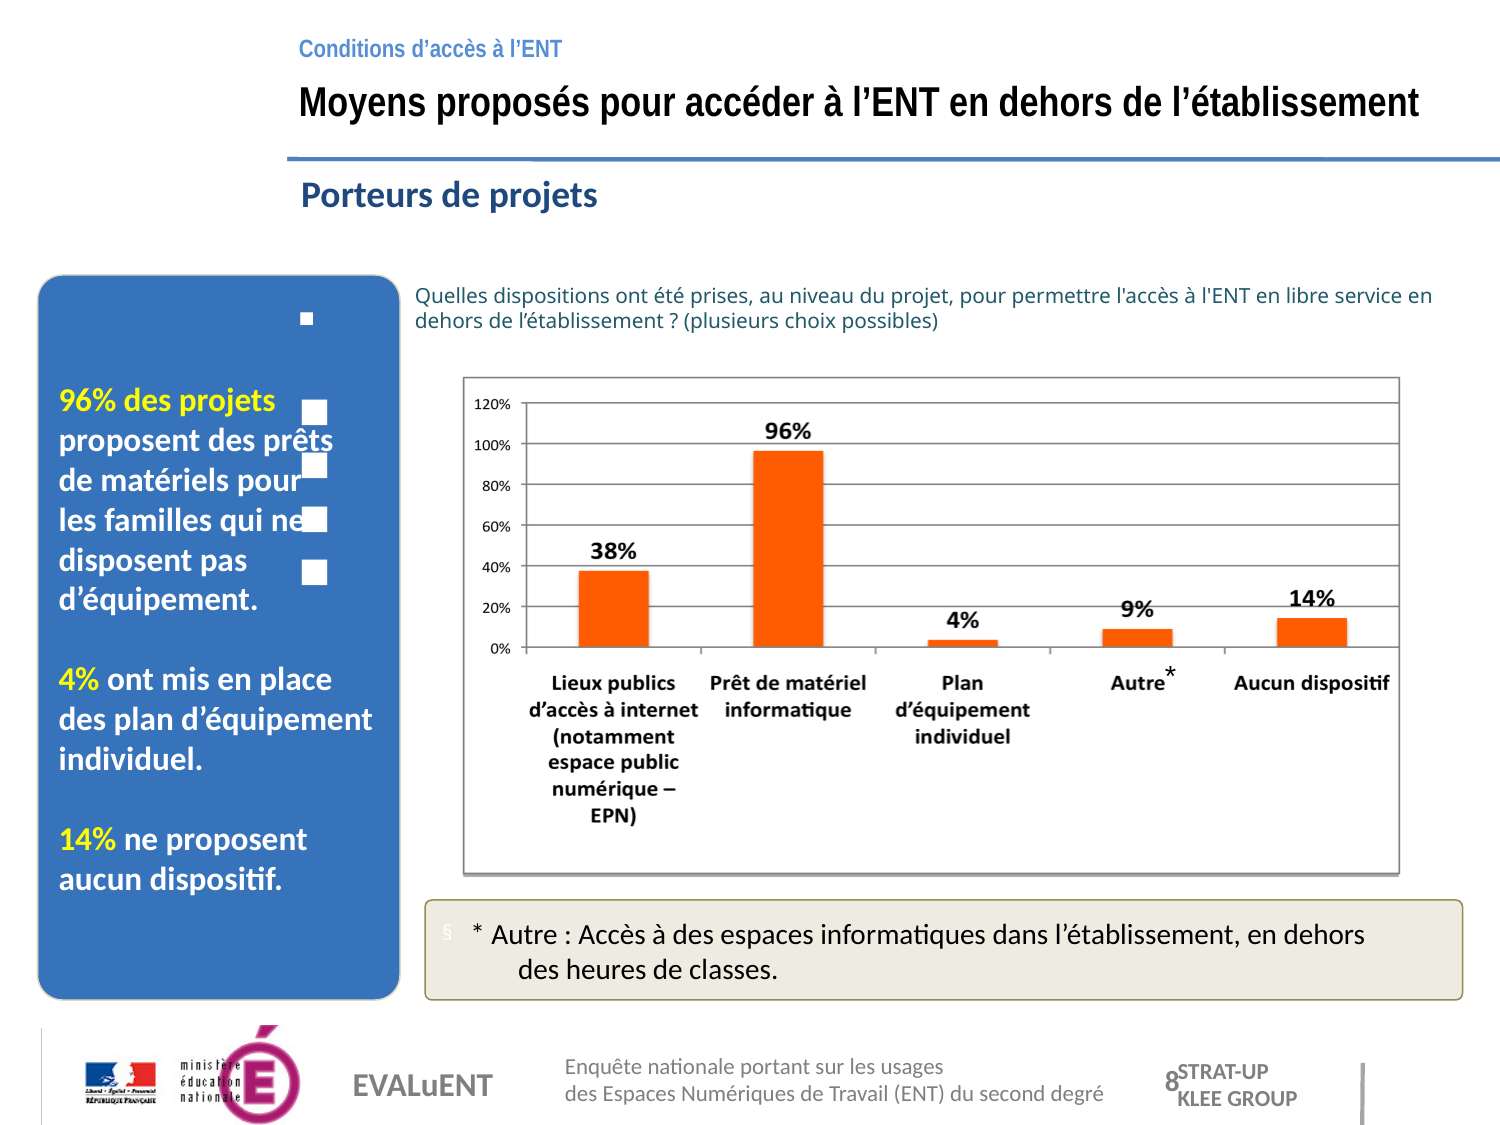

Conditions d’accès à l’ENT
Moyens proposés pour accéder à l’ENT en dehors de l’établissement
Porteurs de projets
96% des projets proposent des prêts
de matériels pour
les familles qui ne disposent pas d’équipement.
4% ont mis en place
des plan d’équipement individuel.
14% ne proposent aucun dispositif.
Quelles dispositions ont été prises, au niveau du projet, pour permettre l'accès à l'ENT en libre service en dehors de l’établissement ? (plusieurs choix possibles)
*
*
* Autre : Accès à des espaces informatiques dans l’établissement, en dehors
 des heures de classes.